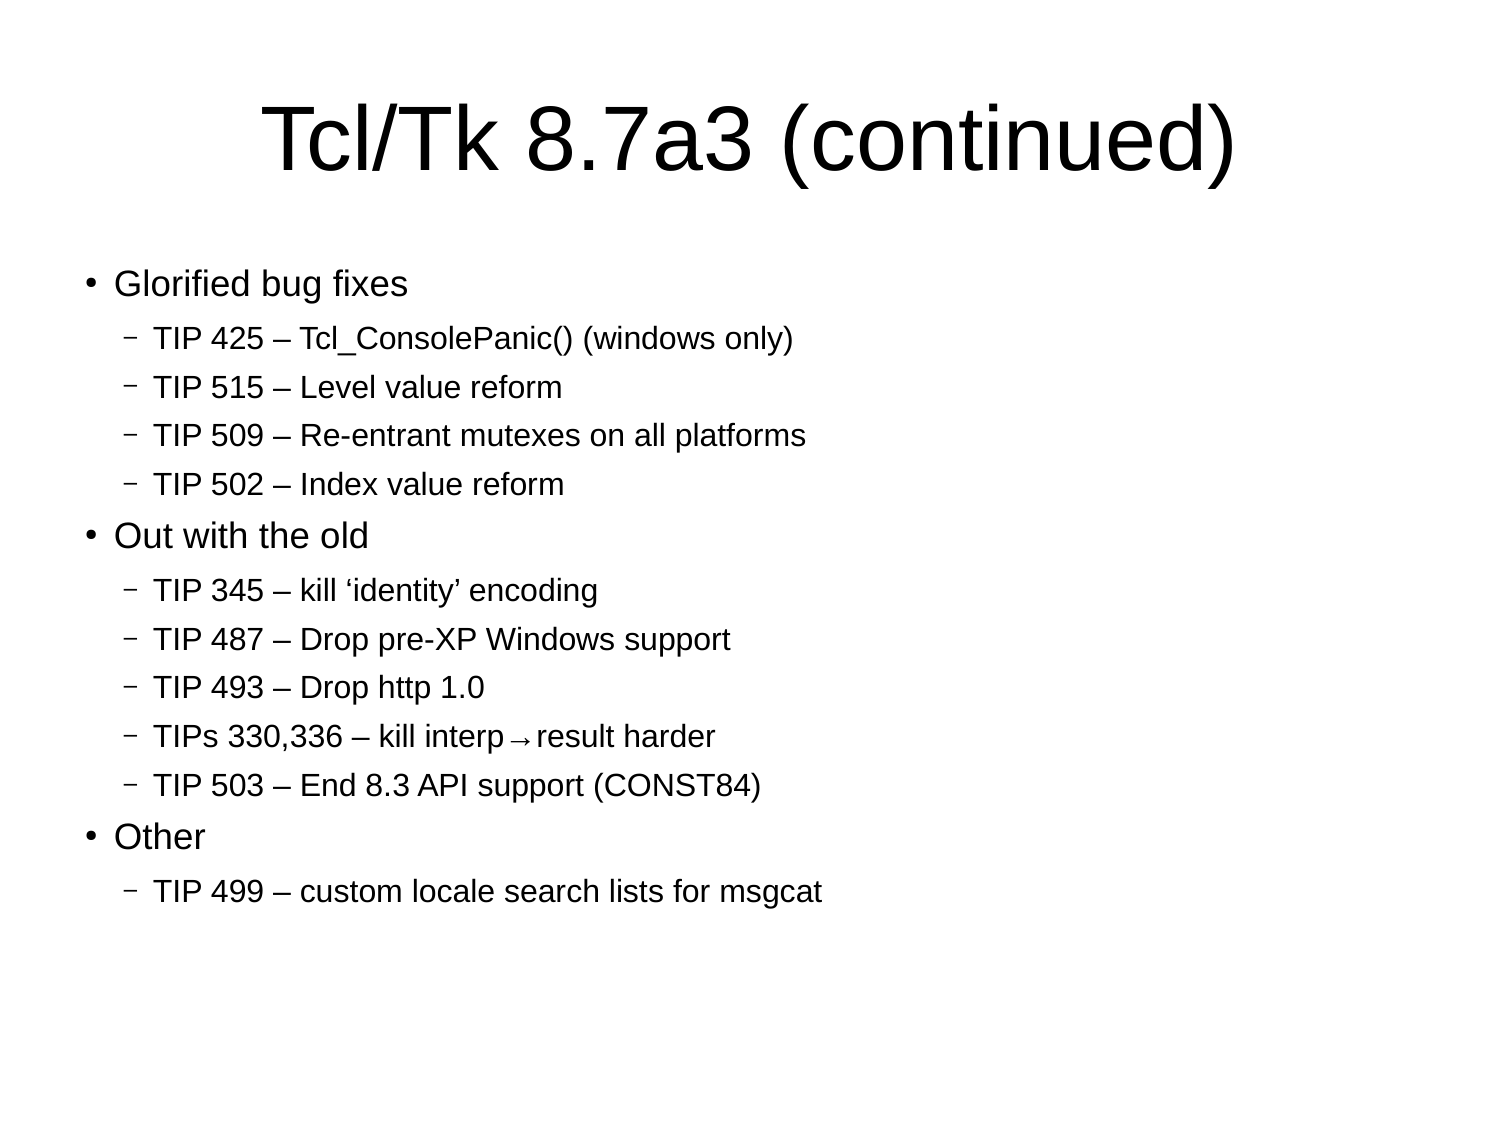

# Tcl/Tk 8.7a3 (continued)
Glorified bug fixes
TIP 425 – Tcl_ConsolePanic() (windows only)
TIP 515 – Level value reform
TIP 509 – Re-entrant mutexes on all platforms
TIP 502 – Index value reform
Out with the old
TIP 345 – kill ‘identity’ encoding
TIP 487 – Drop pre-XP Windows support
TIP 493 – Drop http 1.0
TIPs 330,336 – kill interp→result harder
TIP 503 – End 8.3 API support (CONST84)
Other
TIP 499 – custom locale search lists for msgcat